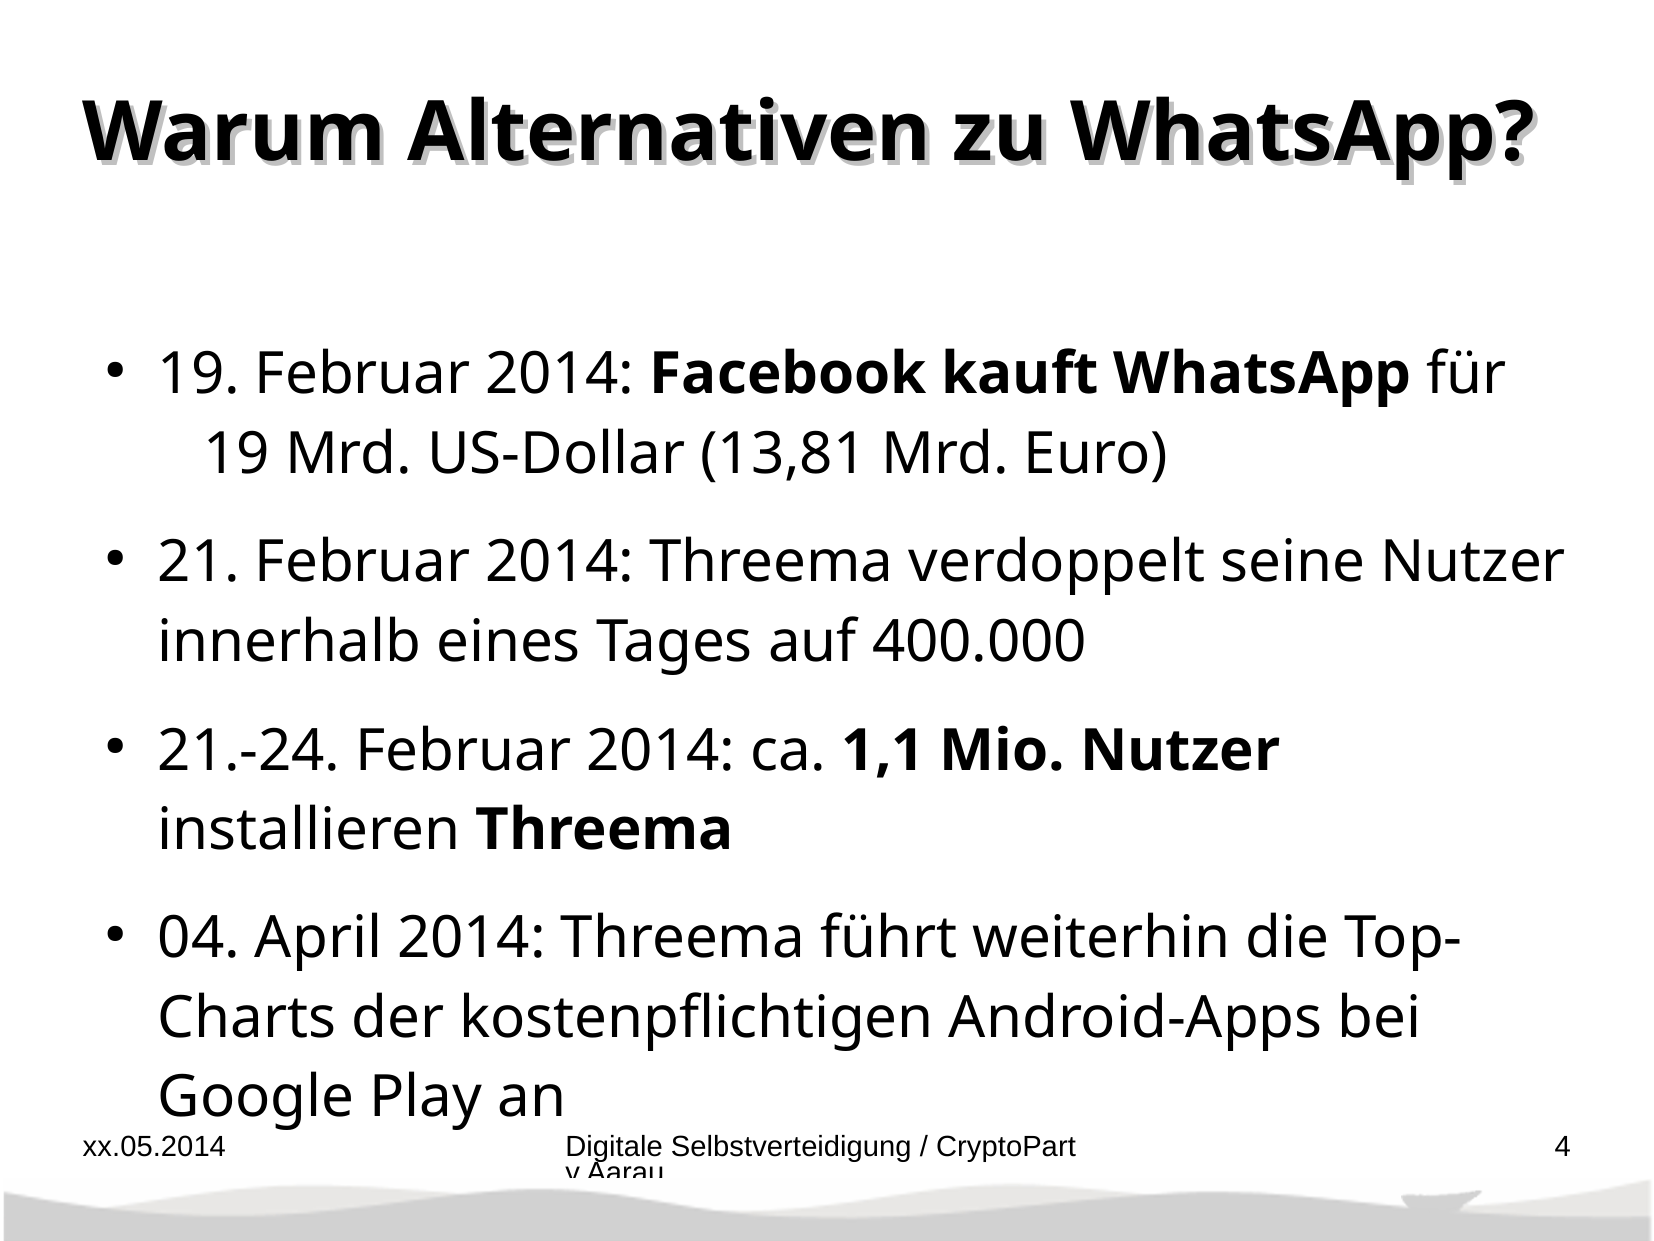

# Warum Alternativen zu WhatsApp?
19. Februar 2014: Facebook kauft WhatsApp für 19 Mrd. US-Dollar (13,81 Mrd. Euro)
21. Februar 2014: Threema verdoppelt seine Nutzer innerhalb eines Tages auf 400.000
21.-24. Februar 2014: ca. 1,1 Mio. Nutzer installieren Threema
04. April 2014: Threema führt weiterhin die Top-Charts der kostenpflichtigen Android-Apps bei Google Play an
xx.05.2014
Digitale Selbstverteidigung / CryptoParty Aarau
4